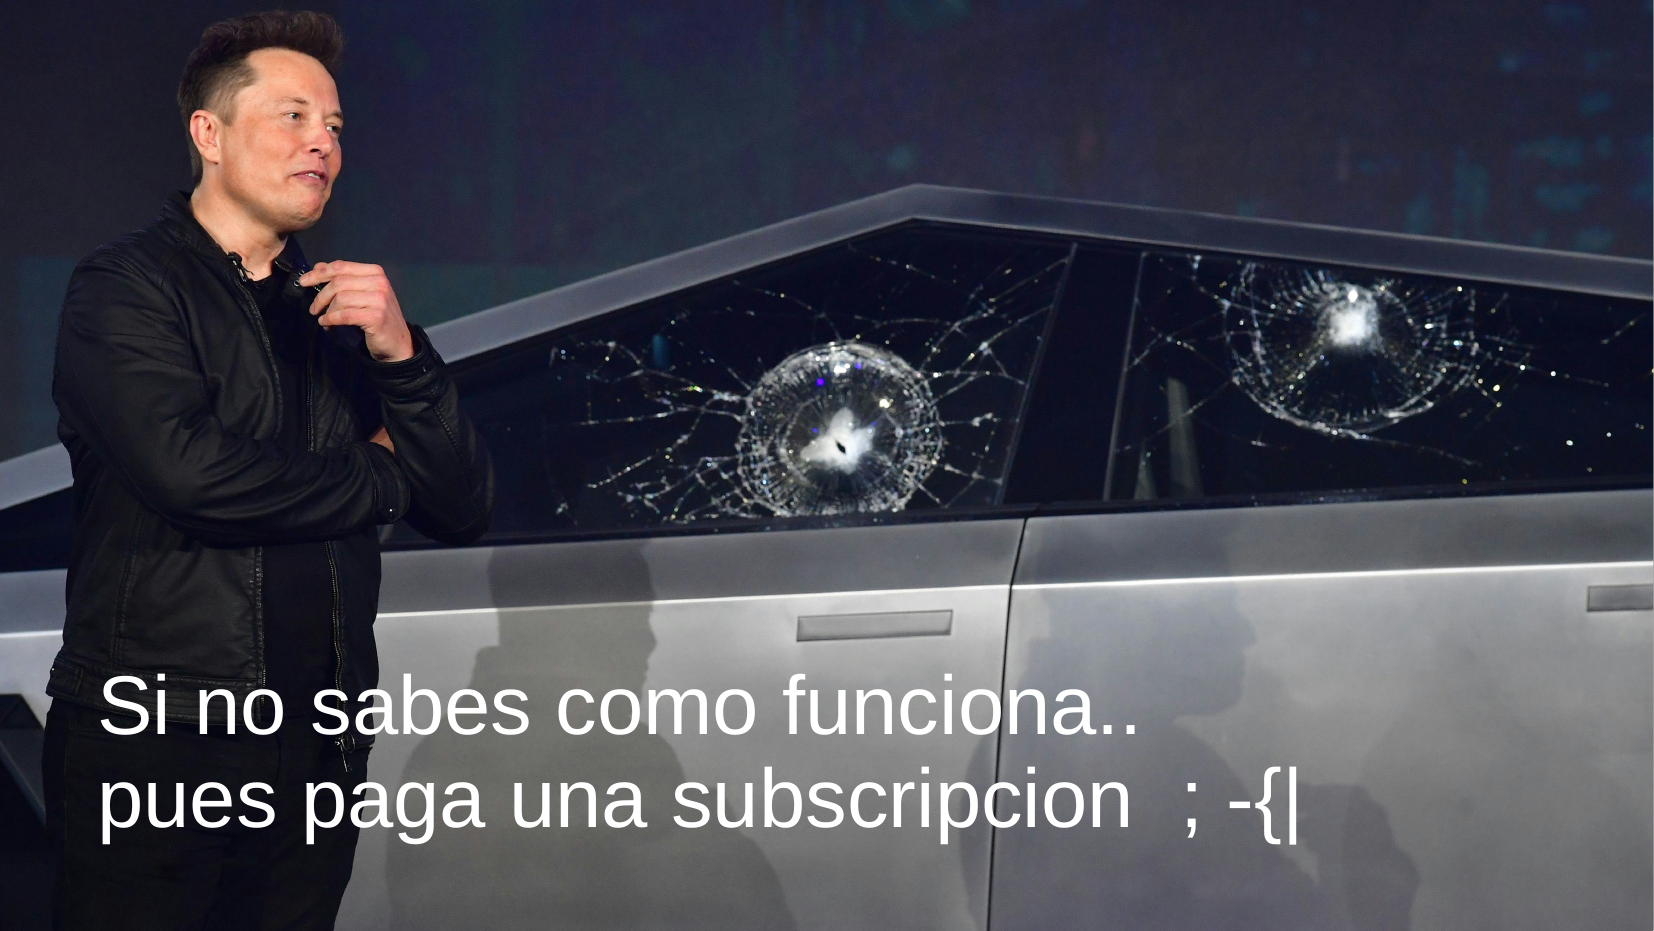

#
Si no sabes como funciona..
pues paga una subscripcion ; -{|
24